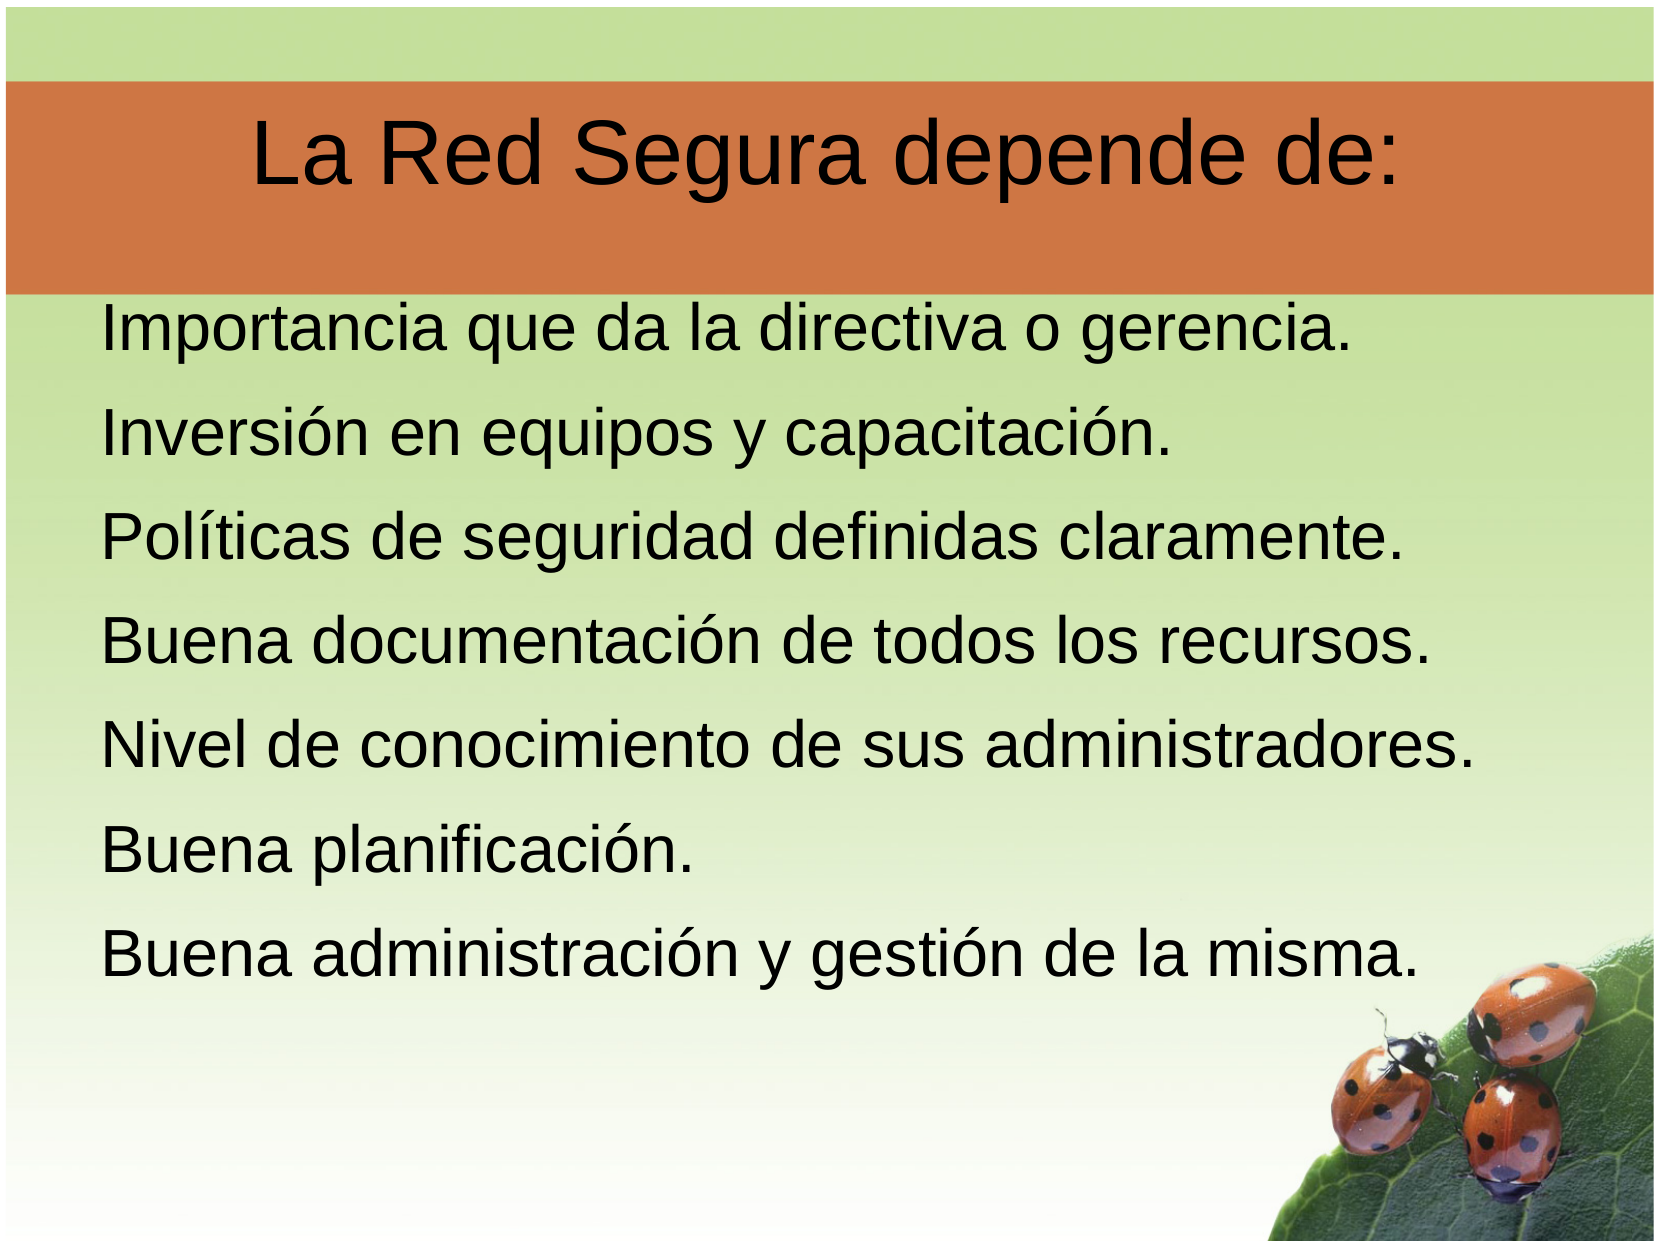

# La Red Segura depende de:
Importancia que da la directiva o gerencia.
Inversión en equipos y capacitación.
Políticas de seguridad definidas claramente.
Buena documentación de todos los recursos.
Nivel de conocimiento de sus administradores.
Buena planificación.
Buena administración y gestión de la misma.